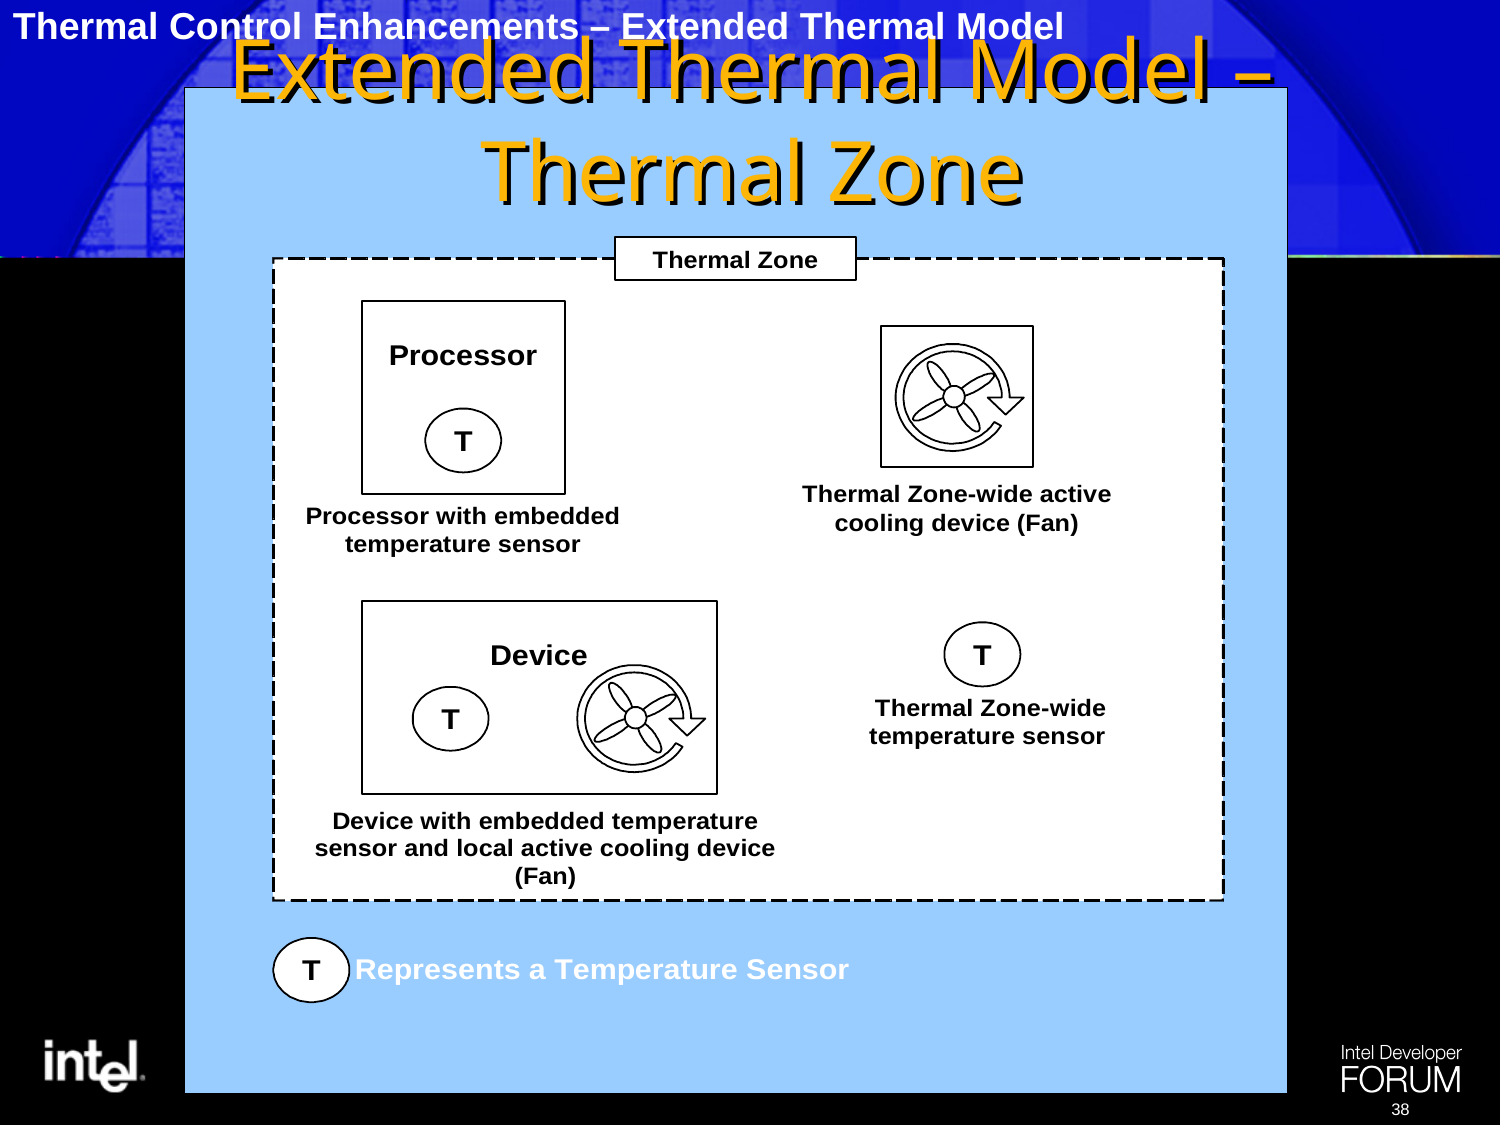

Thermal Control Enhancements – Extended Thermal Model
# Extended Thermal Model – Thermal Zone